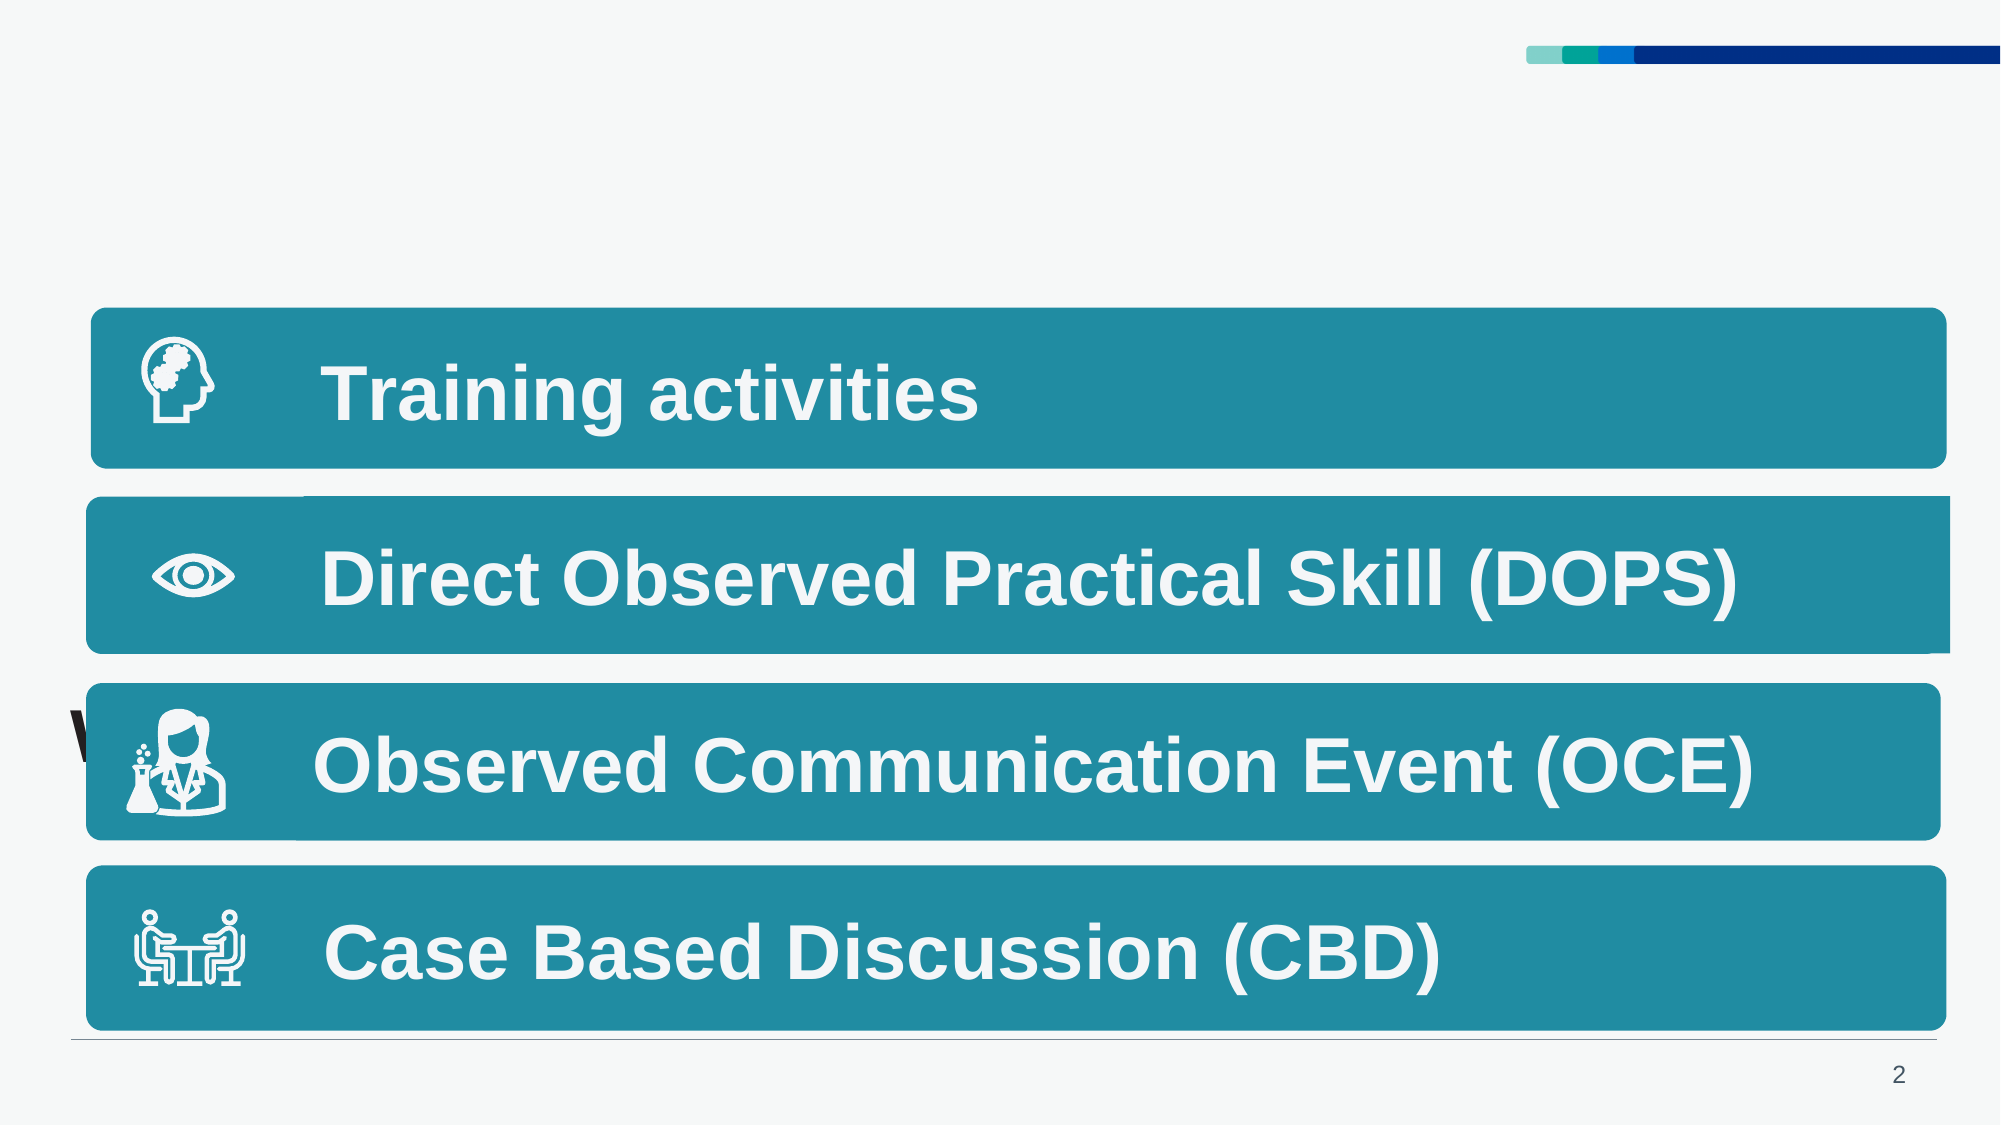

Training activities
# Work based assessment
Direct Observed Practical Skill (DOPS)
Observed Communication Event (OCE)
Case Based Discussion (CBD)